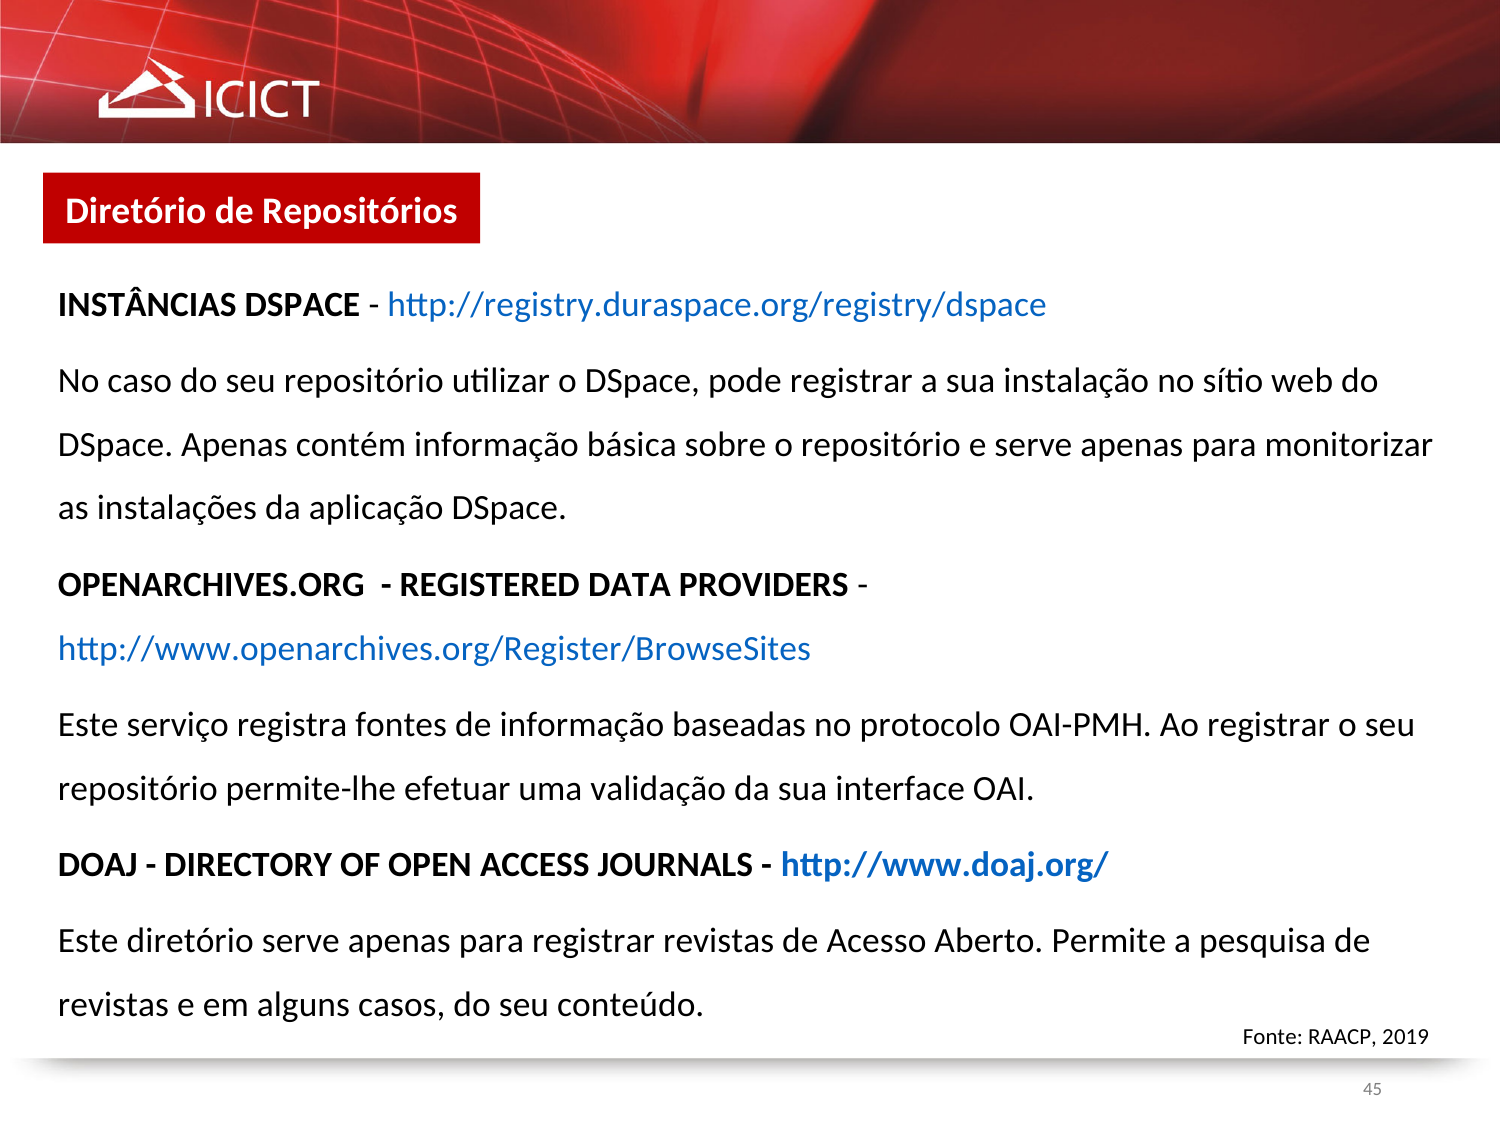

Diretório de Repositórios
INSTÂNCIAS DSPACE - http://registry.duraspace.org/registry/dspace
No caso do seu repositório utilizar o DSpace, pode registrar a sua instalação no sítio web do DSpace. Apenas contém informação básica sobre o repositório e serve apenas para monitorizar as instalações da aplicação DSpace.
OPENARCHIVES.ORG  - REGISTERED DATA PROVIDERS - http://www.openarchives.org/Register/BrowseSites
Este serviço registra fontes de informação baseadas no protocolo OAI-PMH. Ao registrar o seu repositório permite-lhe efetuar uma validação da sua interface OAI.
DOAJ - DIRECTORY OF OPEN ACCESS JOURNALS - http://www.doaj.org/
Este diretório serve apenas para registrar revistas de Acesso Aberto. Permite a pesquisa de revistas e em alguns casos, do seu conteúdo.
Fonte: RAACP, 2019